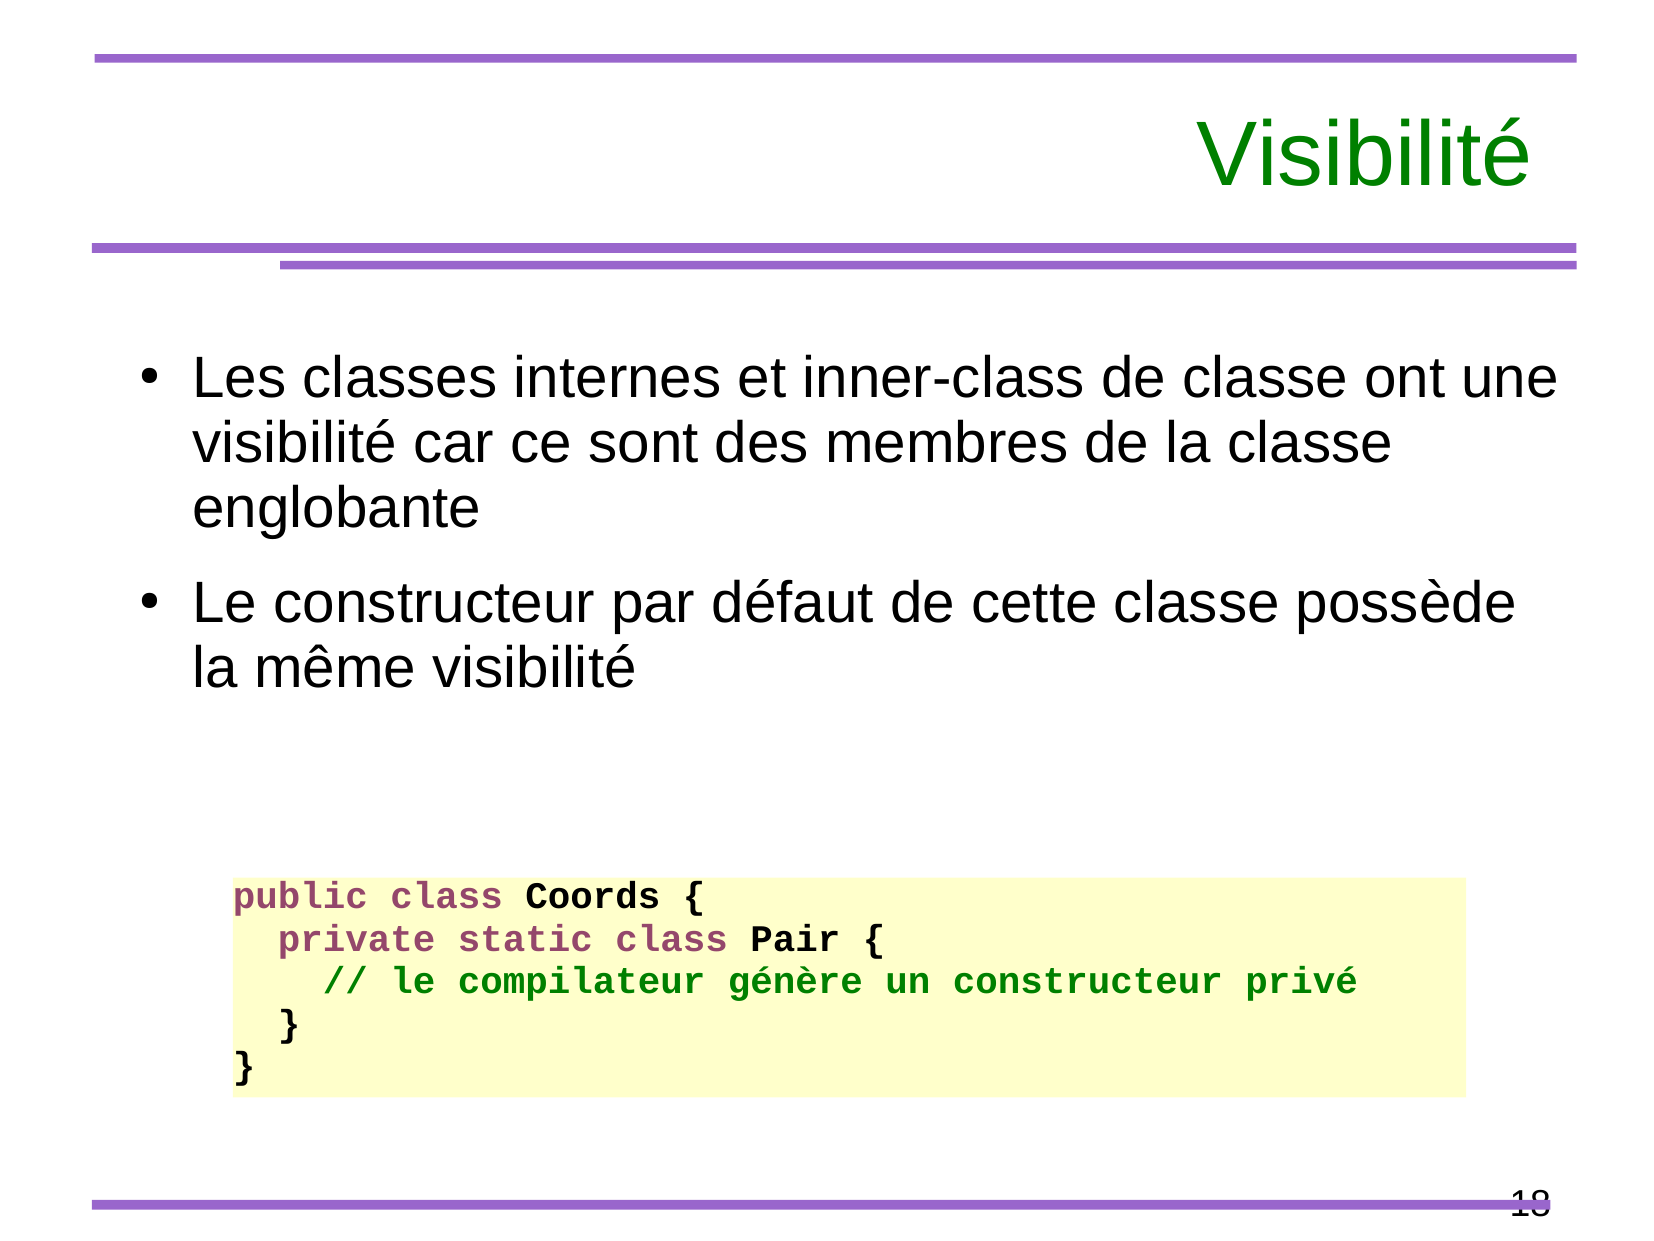

# Visibilité
Les classes internes et inner-class de classe ont une visibilité car ce sont des membres de la classe englobante
Le constructeur par défaut de cette classe possède la même visibilité
public class Coords {
 private static class Pair {
 // le compilateur génère un constructeur privé
 }
}